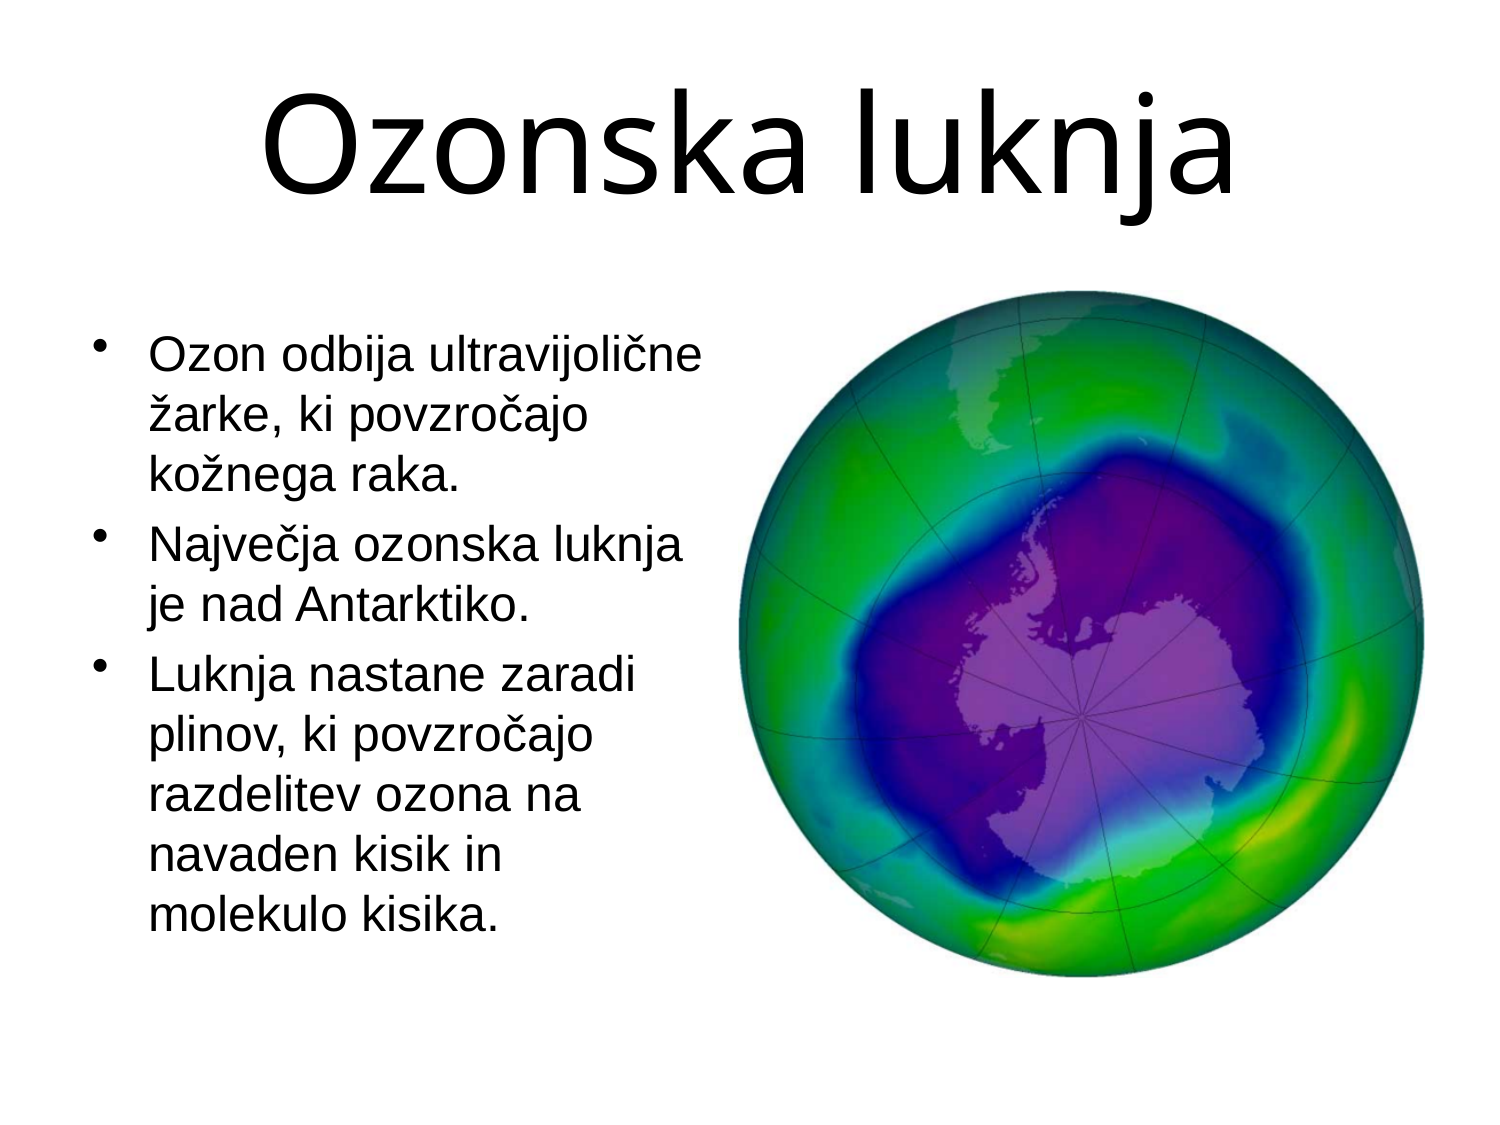

# Ozonska luknja
Ozon odbija ultravijolične žarke, ki povzročajo kožnega raka.
Največja ozonska luknja je nad Antarktiko.
Luknja nastane zaradi plinov, ki povzročajo razdelitev ozona na navaden kisik in molekulo kisika.